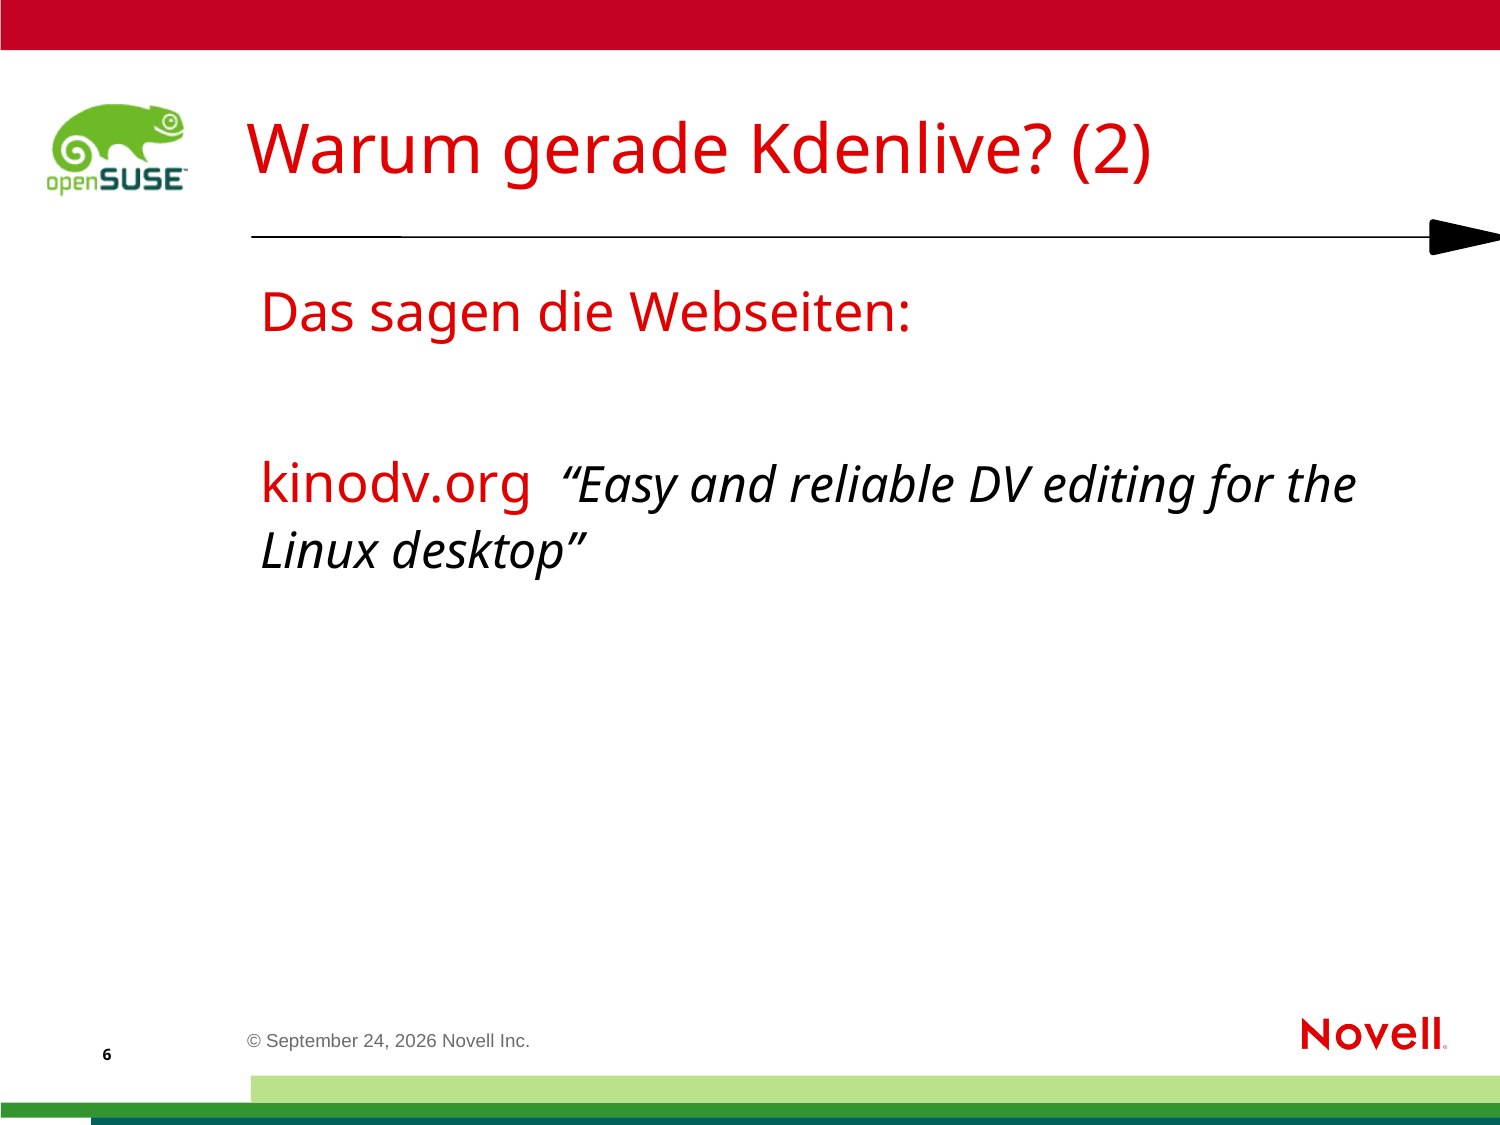

# Warum gerade Kdenlive? (2)
Das sagen die Webseiten:
kinodv.org “Easy and reliable DV editing for the Linux desktop”